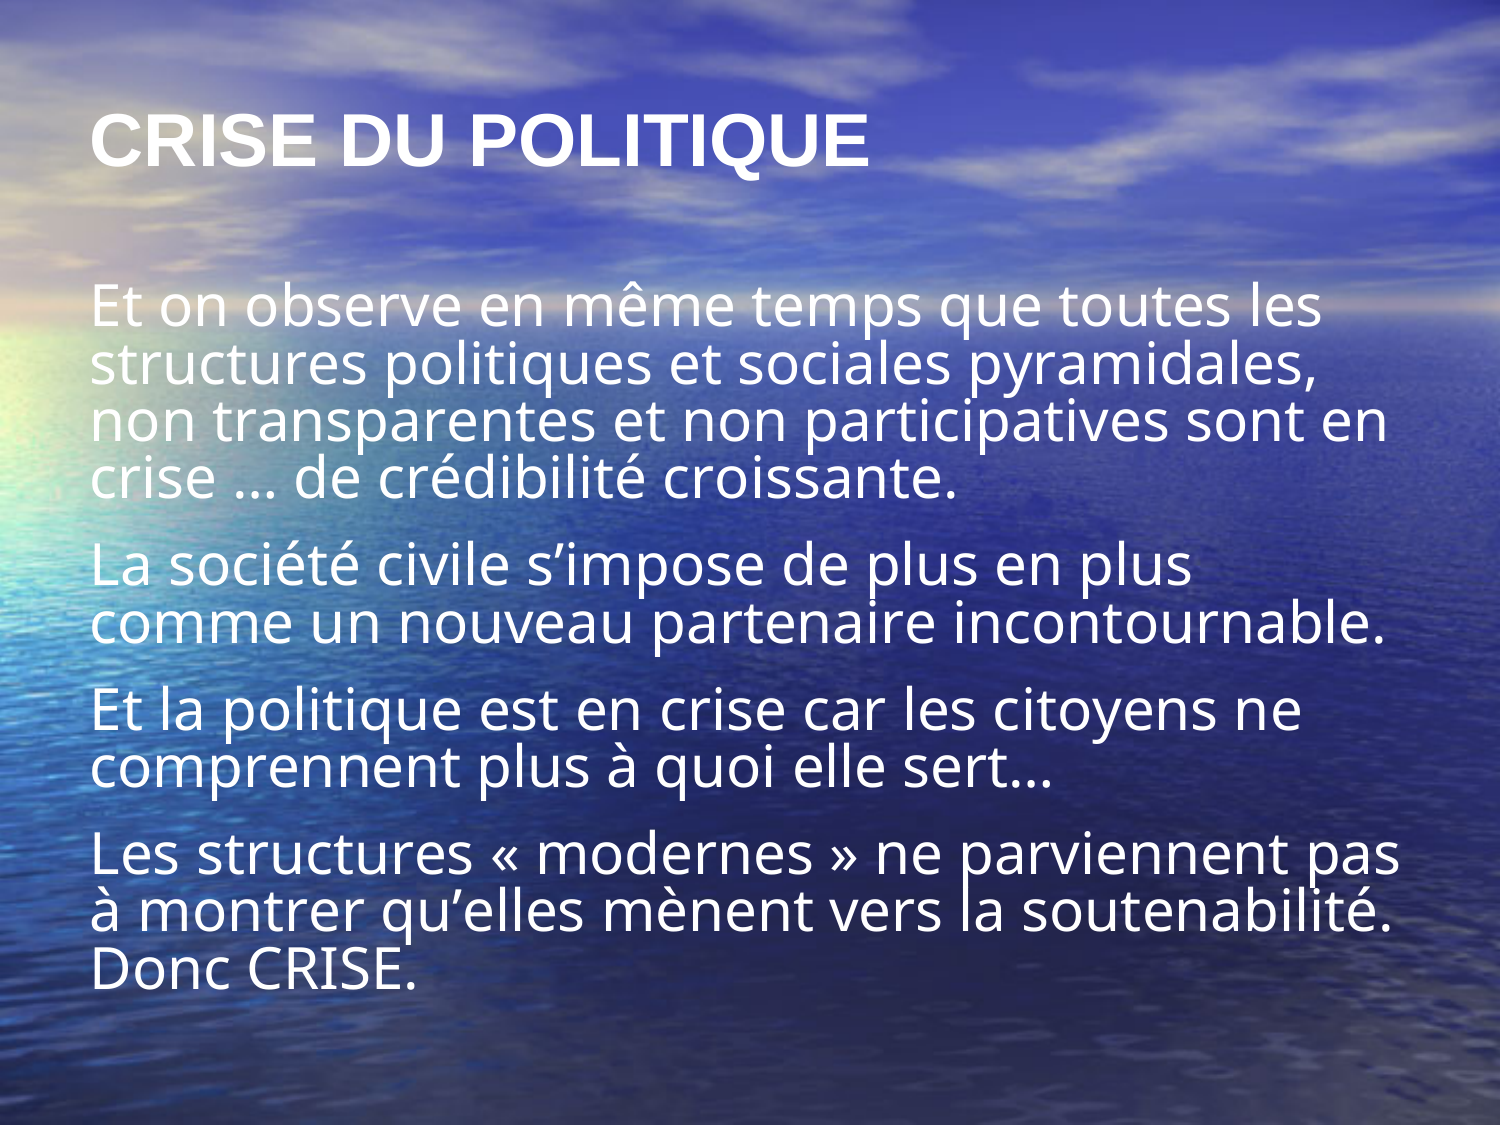

# CRISE DU POLITIQUE
Et on observe en même temps que toutes les structures politiques et sociales pyramidales, non transparentes et non participatives sont en crise … de crédibilité croissante.
La société civile s’impose de plus en plus comme un nouveau partenaire incontournable.
Et la politique est en crise car les citoyens ne comprennent plus à quoi elle sert…
Les structures « modernes » ne parviennent pas à montrer qu’elles mènent vers la soutenabilité. Donc CRISE.